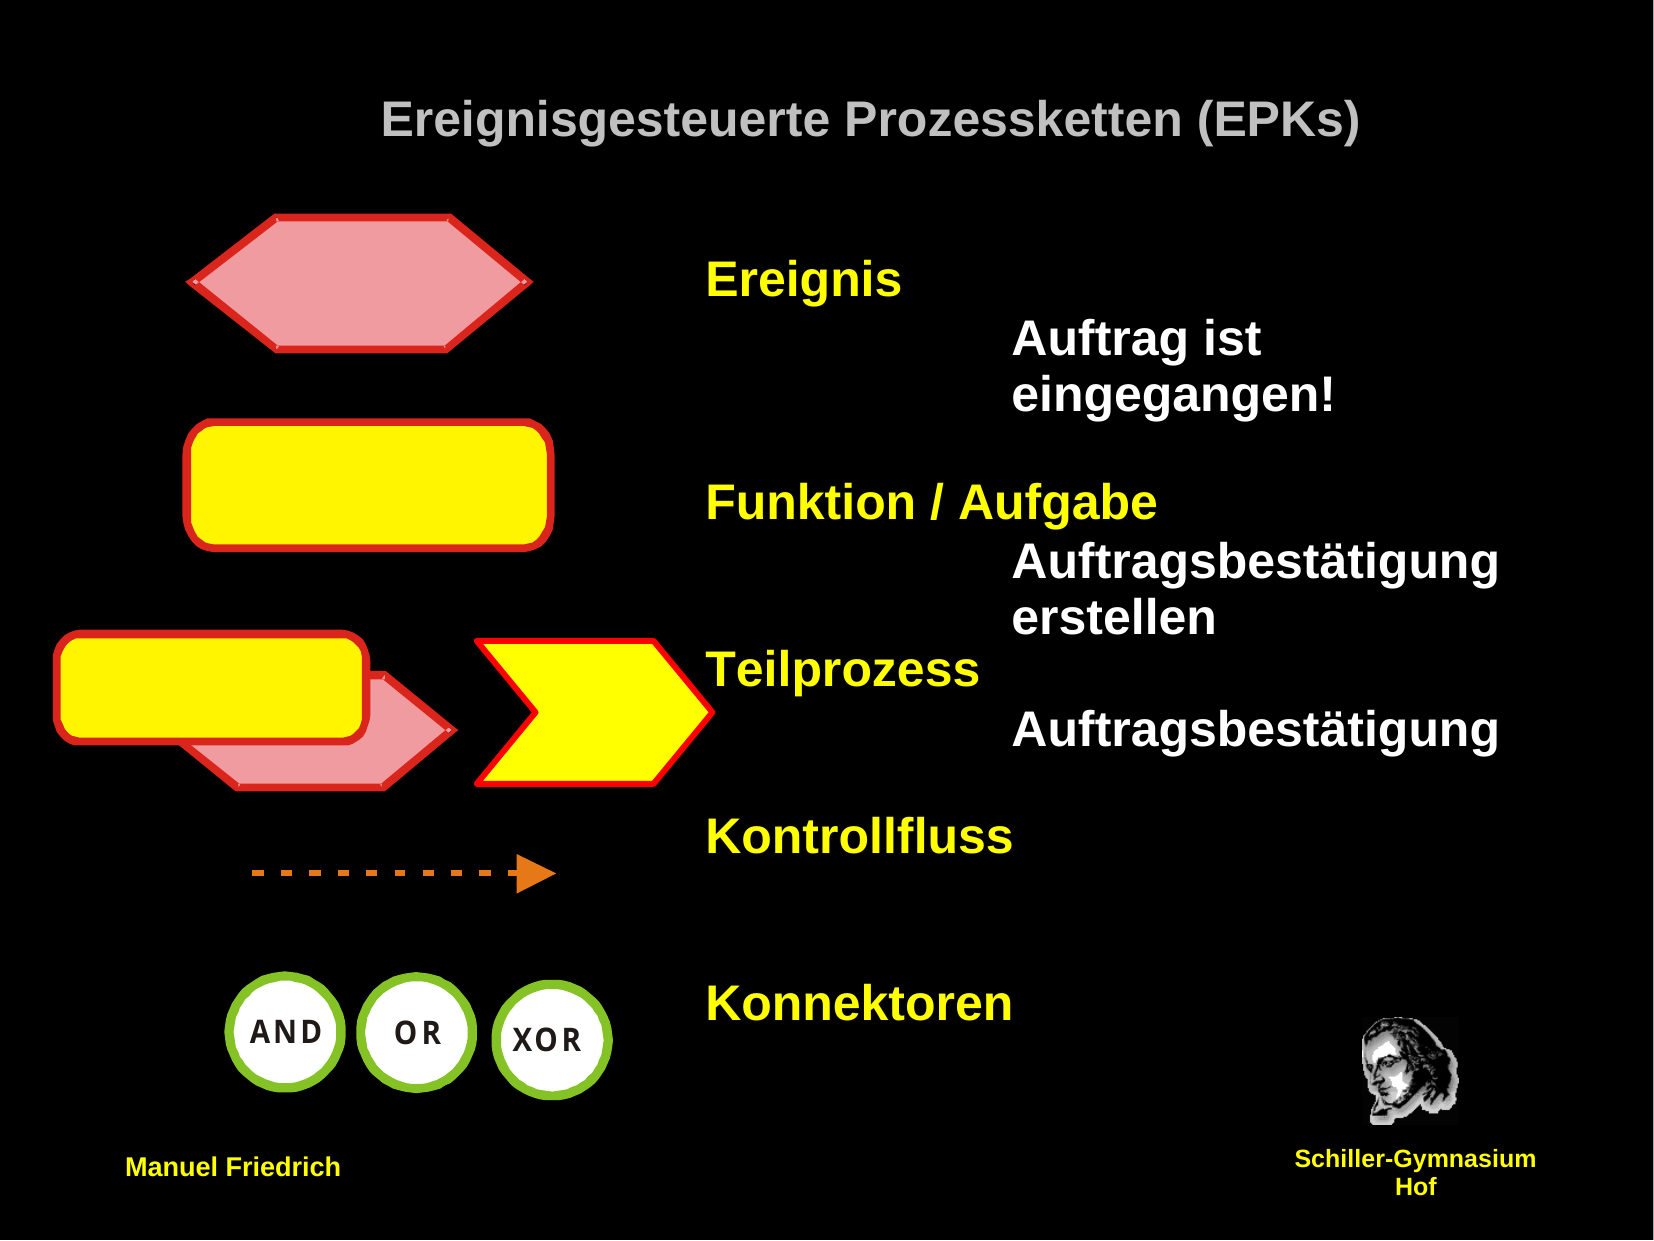

Ereignisgesteuerte Prozessketten (EPKs)
Ereignis
Funktion / Aufgabe
Teilprozess
Kontrollfluss
Konnektoren
Auftrag ist
eingegangen!
Auftragsbestätigung
erstellen
Auftragsbestätigung
Schiller-Gymnasium
Hof
Manuel Friedrich